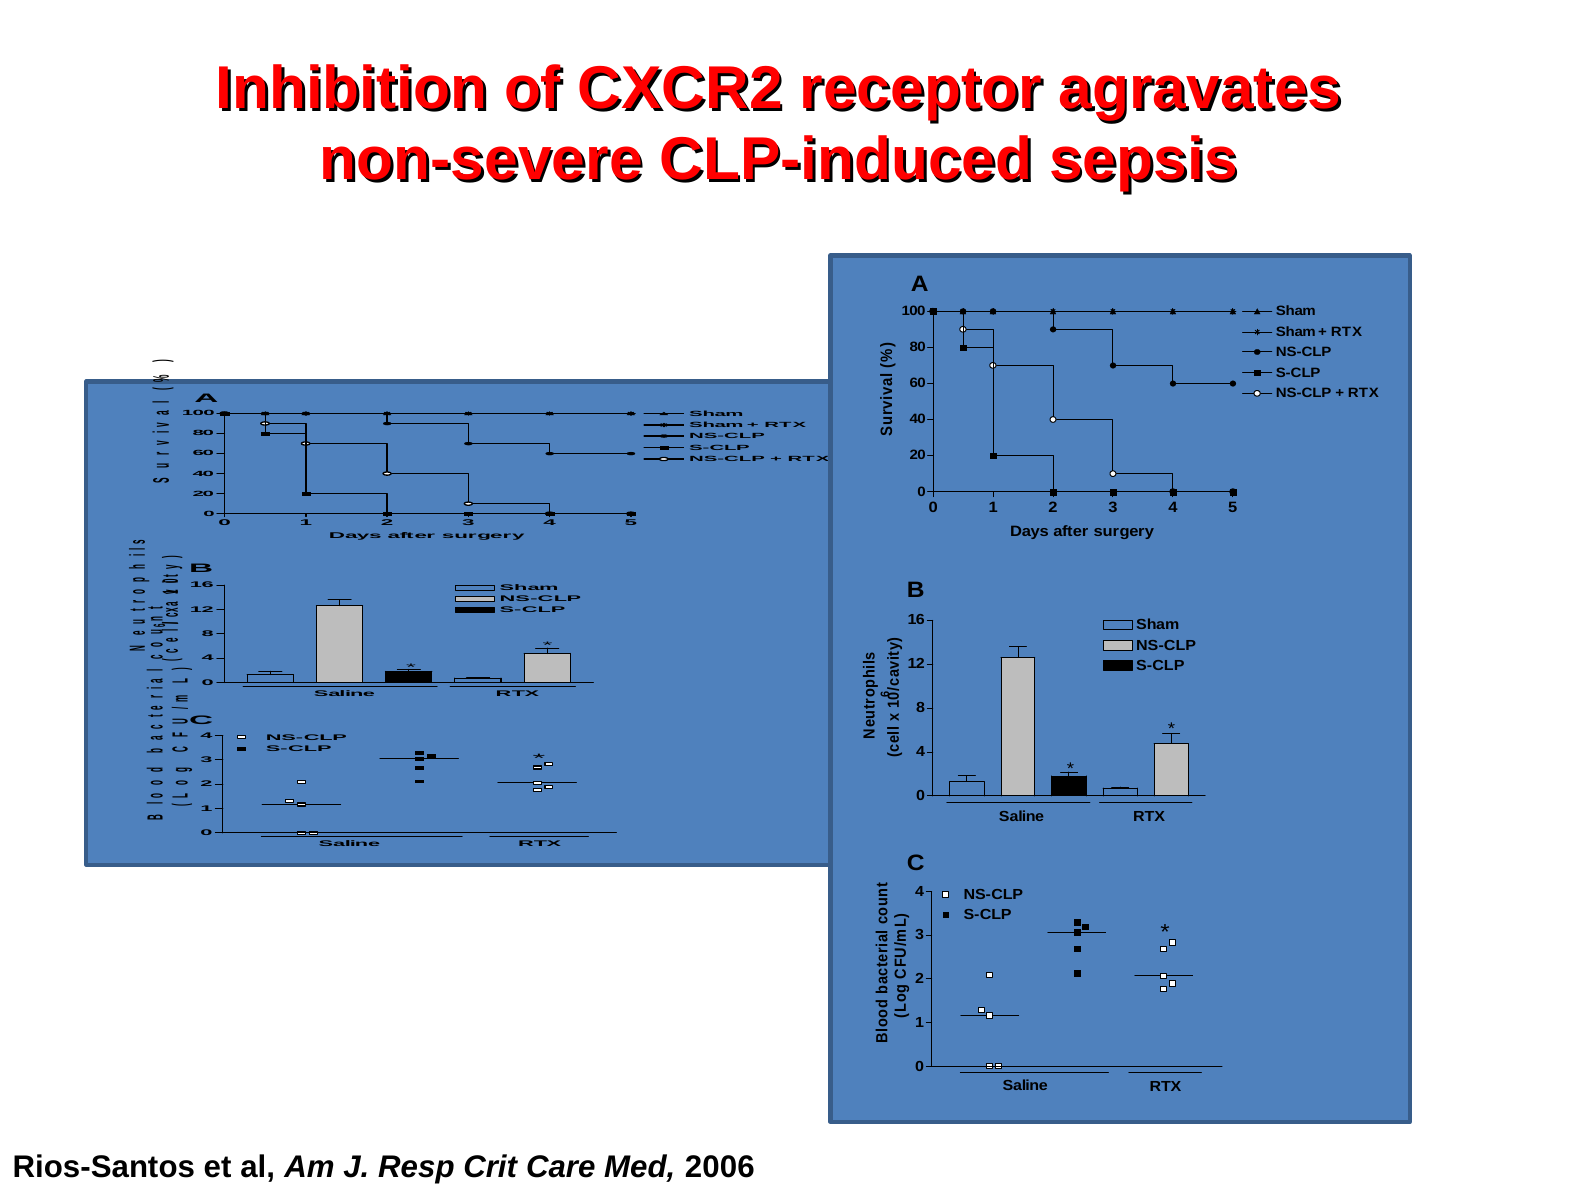

Inhibition of CXCR2 receptor agravates
non-severe CLP-induced sepsis
Rios-Santos et al, Am J. Resp Crit Care Med, 2006